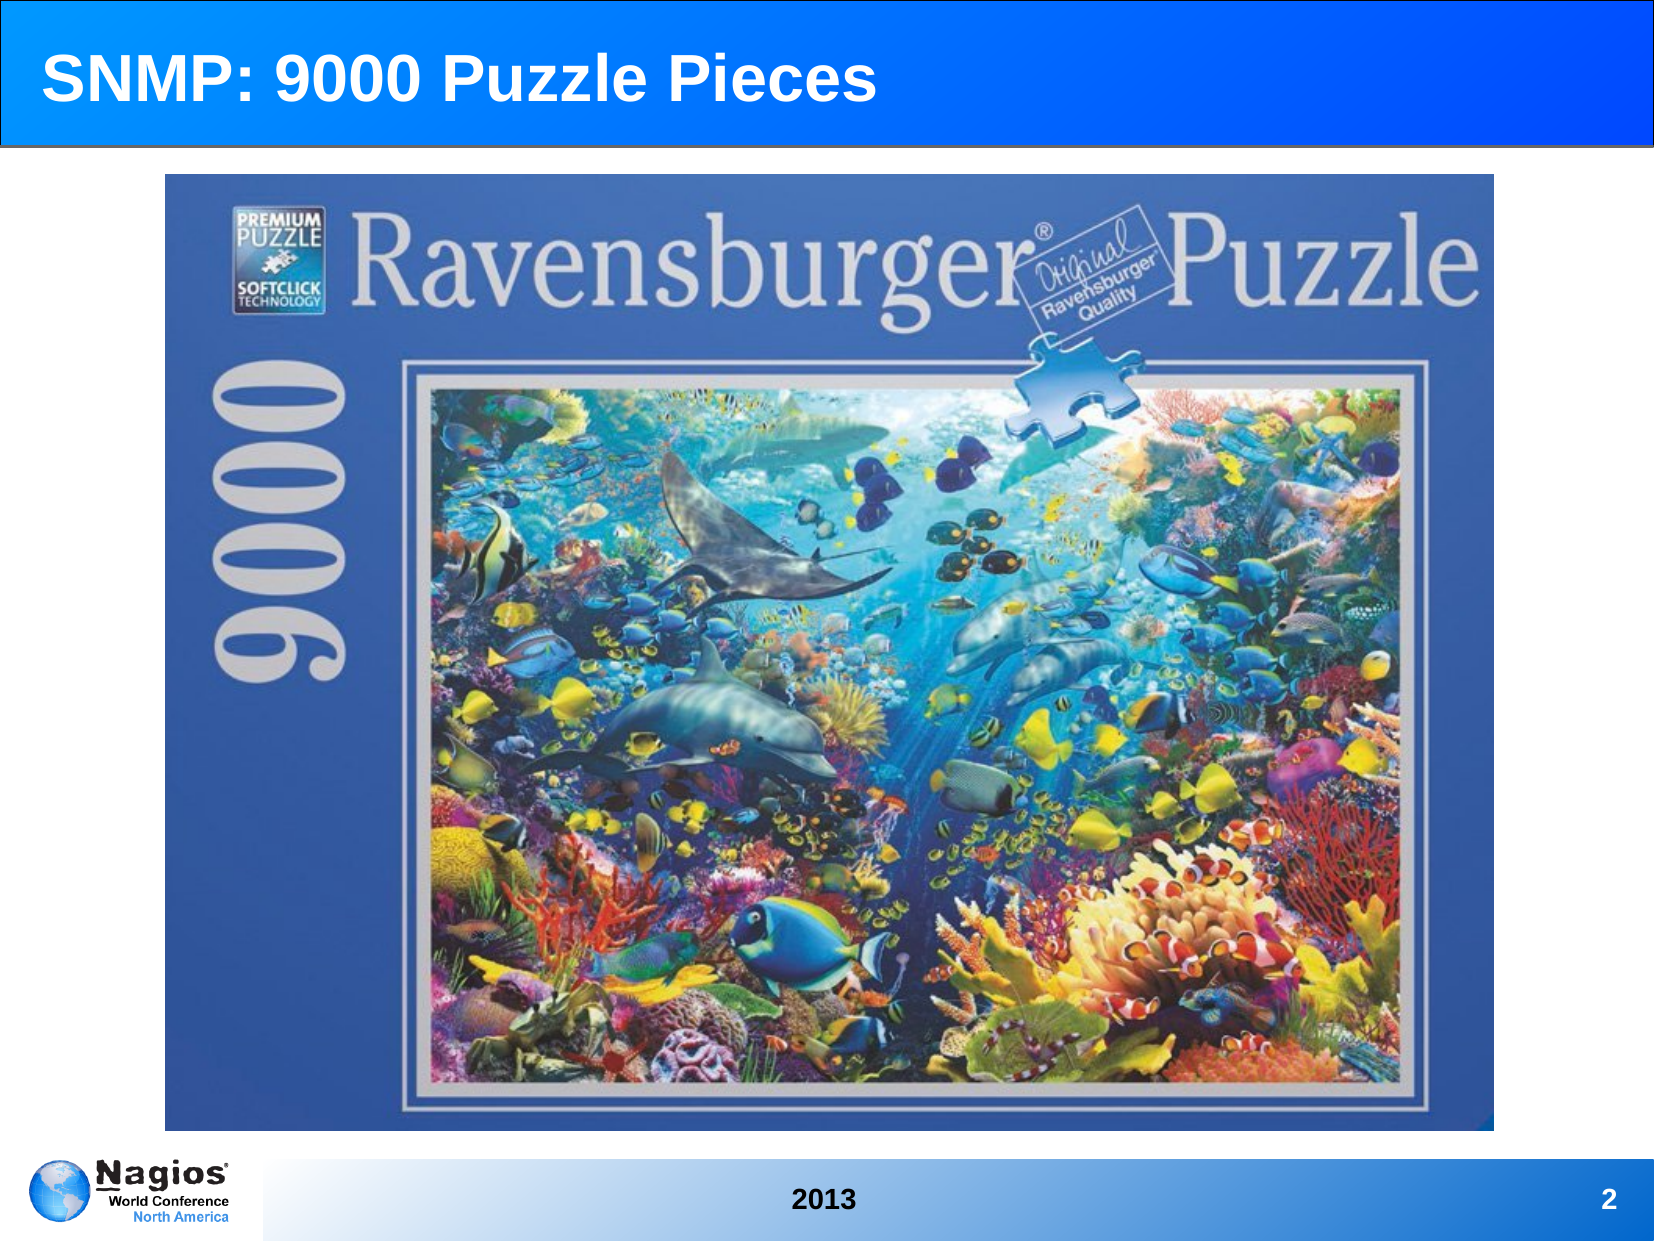

# SNMP: 9000 Puzzle Pieces
2011
2